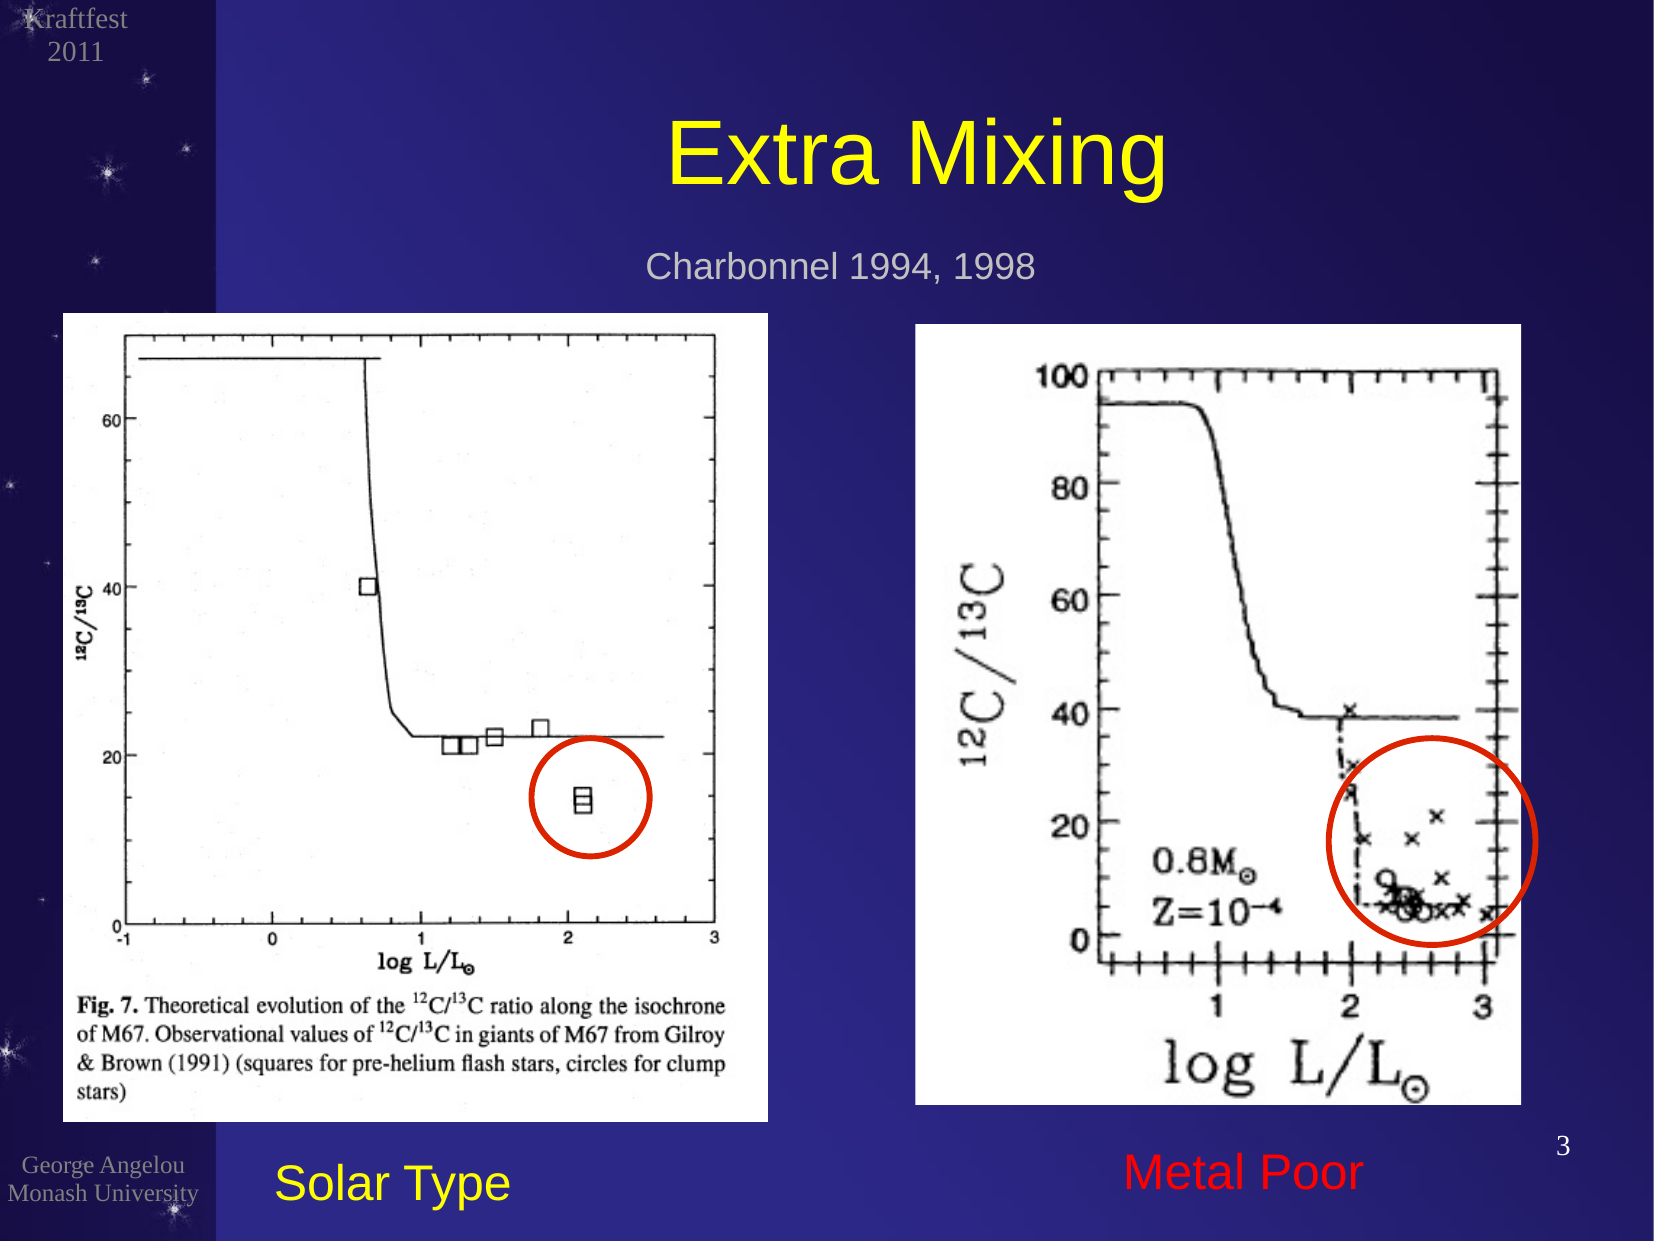

# Extra Mixing
 Charbonnel 1994, 1998
M=1.25
Z=0.02
3
Metal Poor
Solar Type